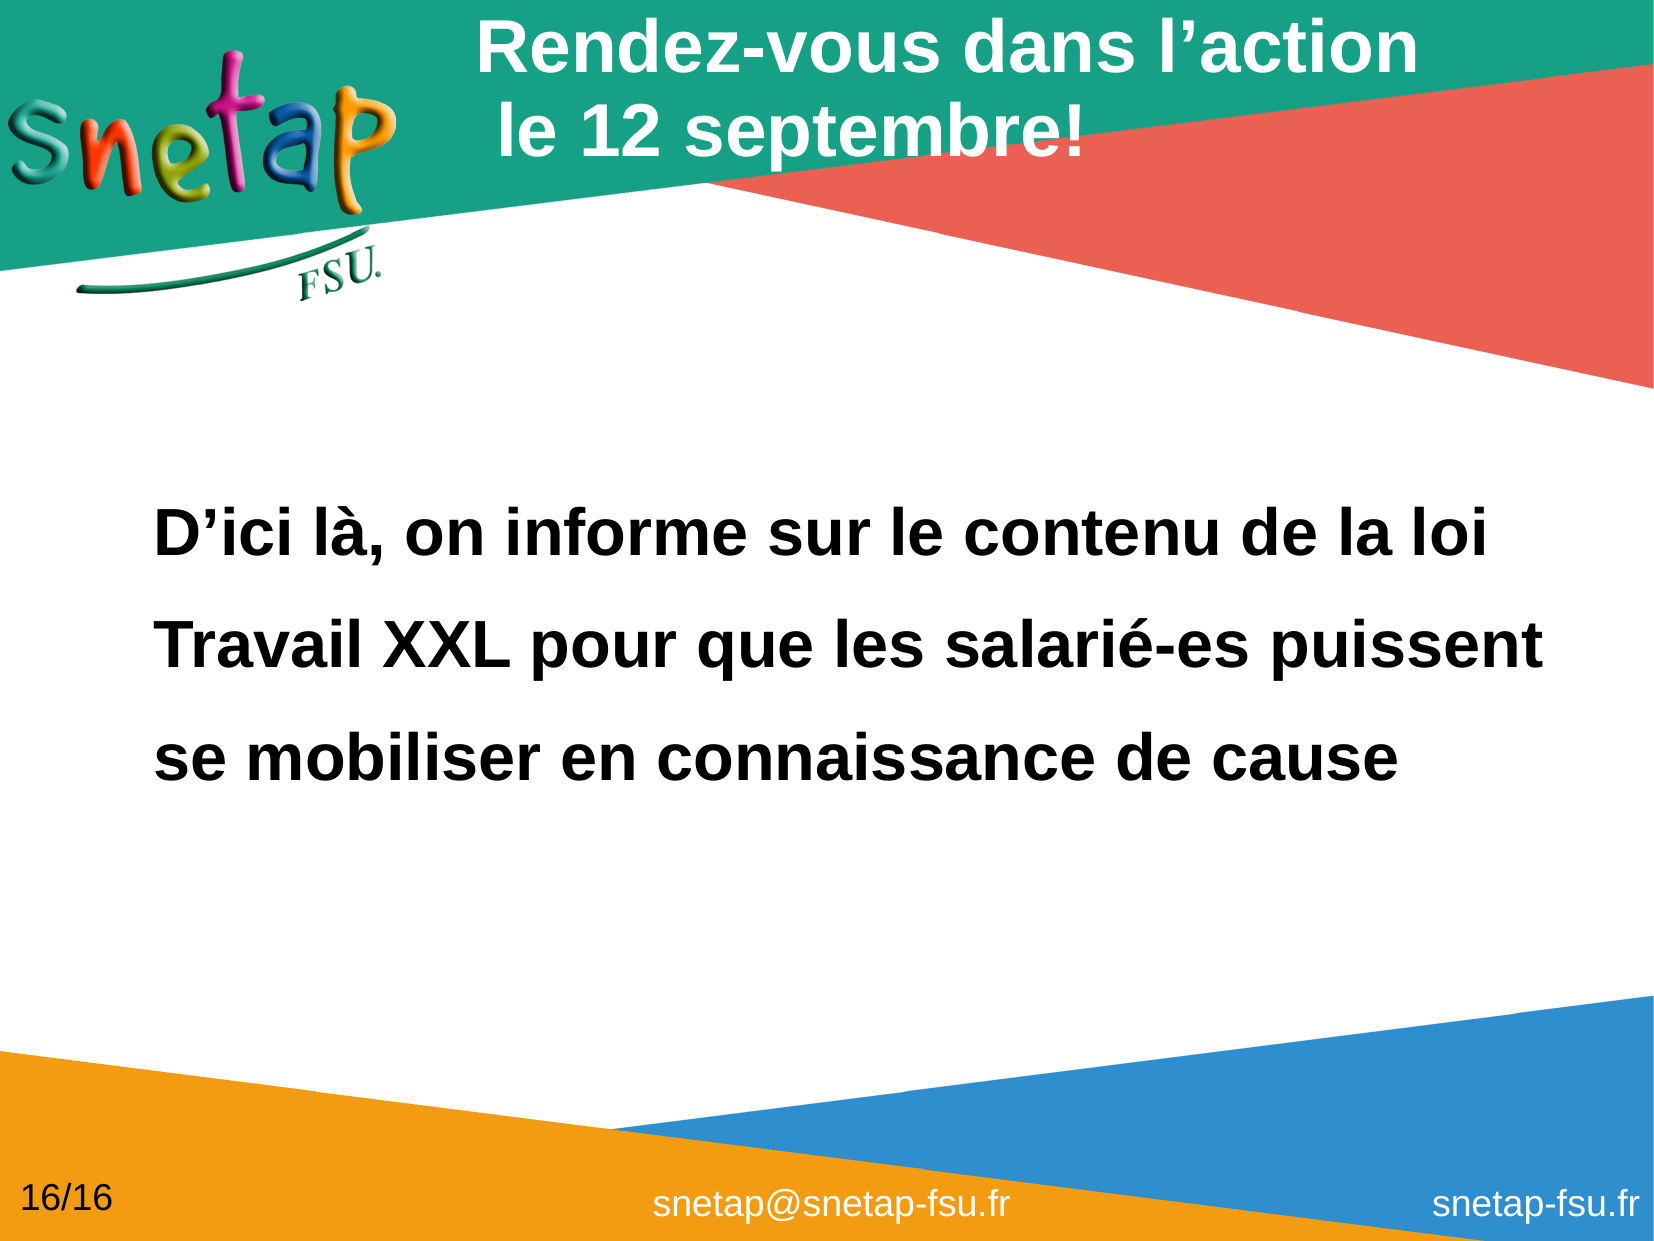

Rendez-vous dans l’action
 le 12 septembre!
# D’ici là, on informe sur le contenu de la loi Travail XXL pour que les salarié-es puissent se mobiliser en connaissance de cause